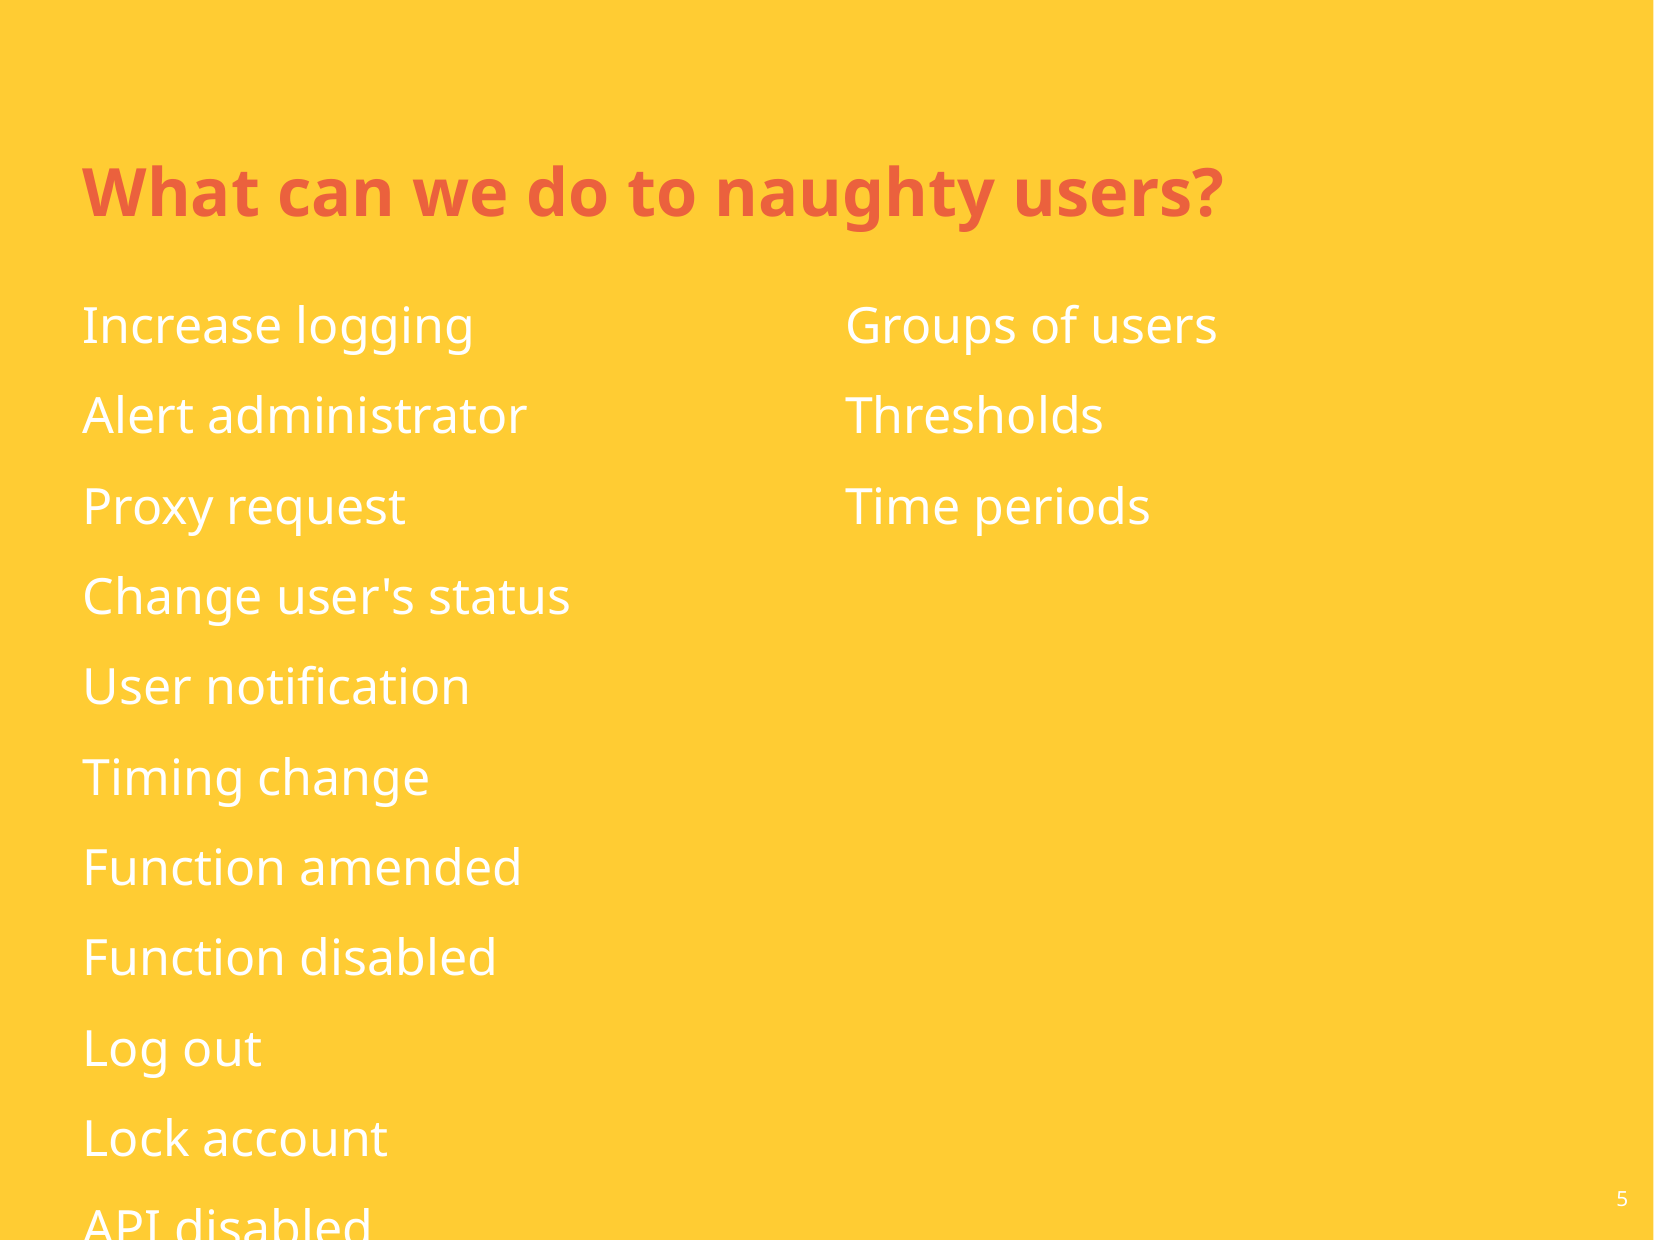

# What can we do to naughty users?
Increase logging
Alert administrator
Proxy request
Change user's status
User notification
Timing change
Function amended
Function disabled
Log out
Lock account
API disabled
Groups of users
Thresholds
Time periods